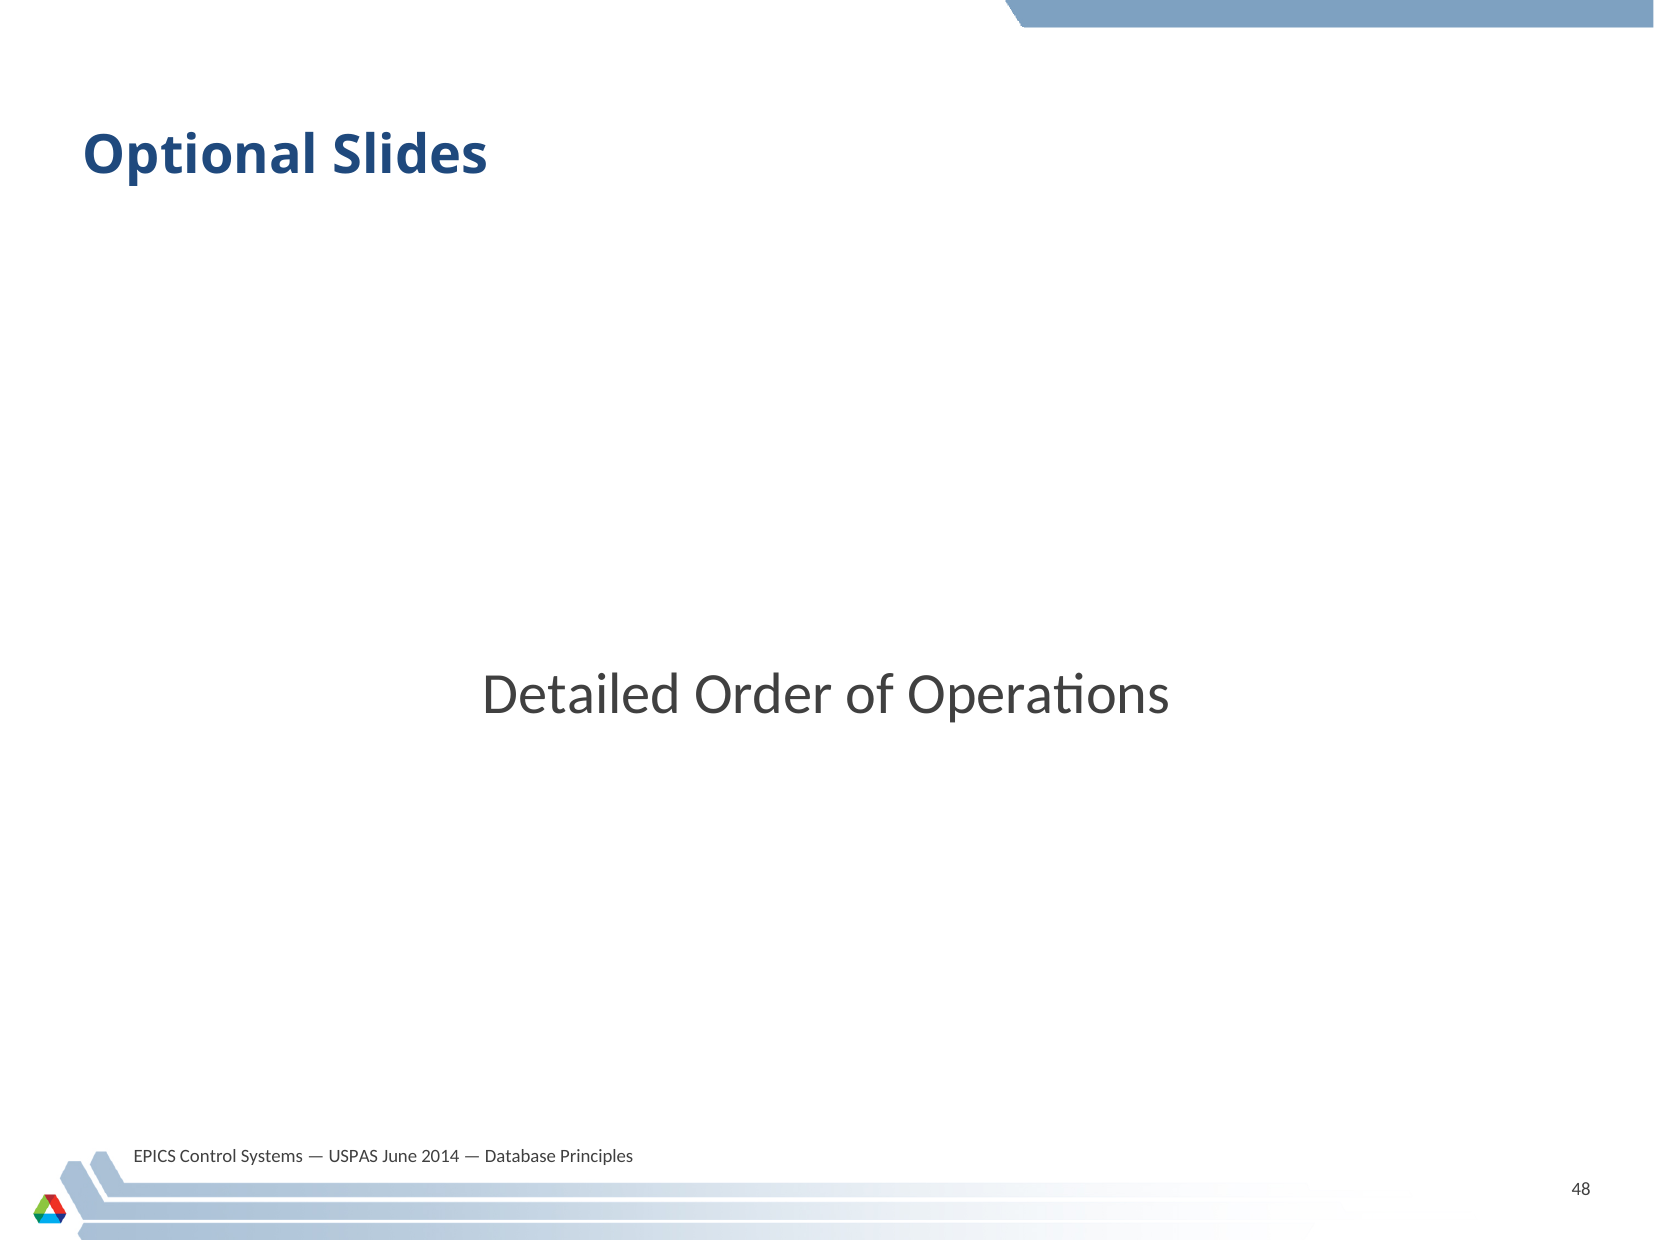

# Optional Slides
Detailed Order of Operations
EPICS Control Systems — USPAS June 2014 — Database Principles
48